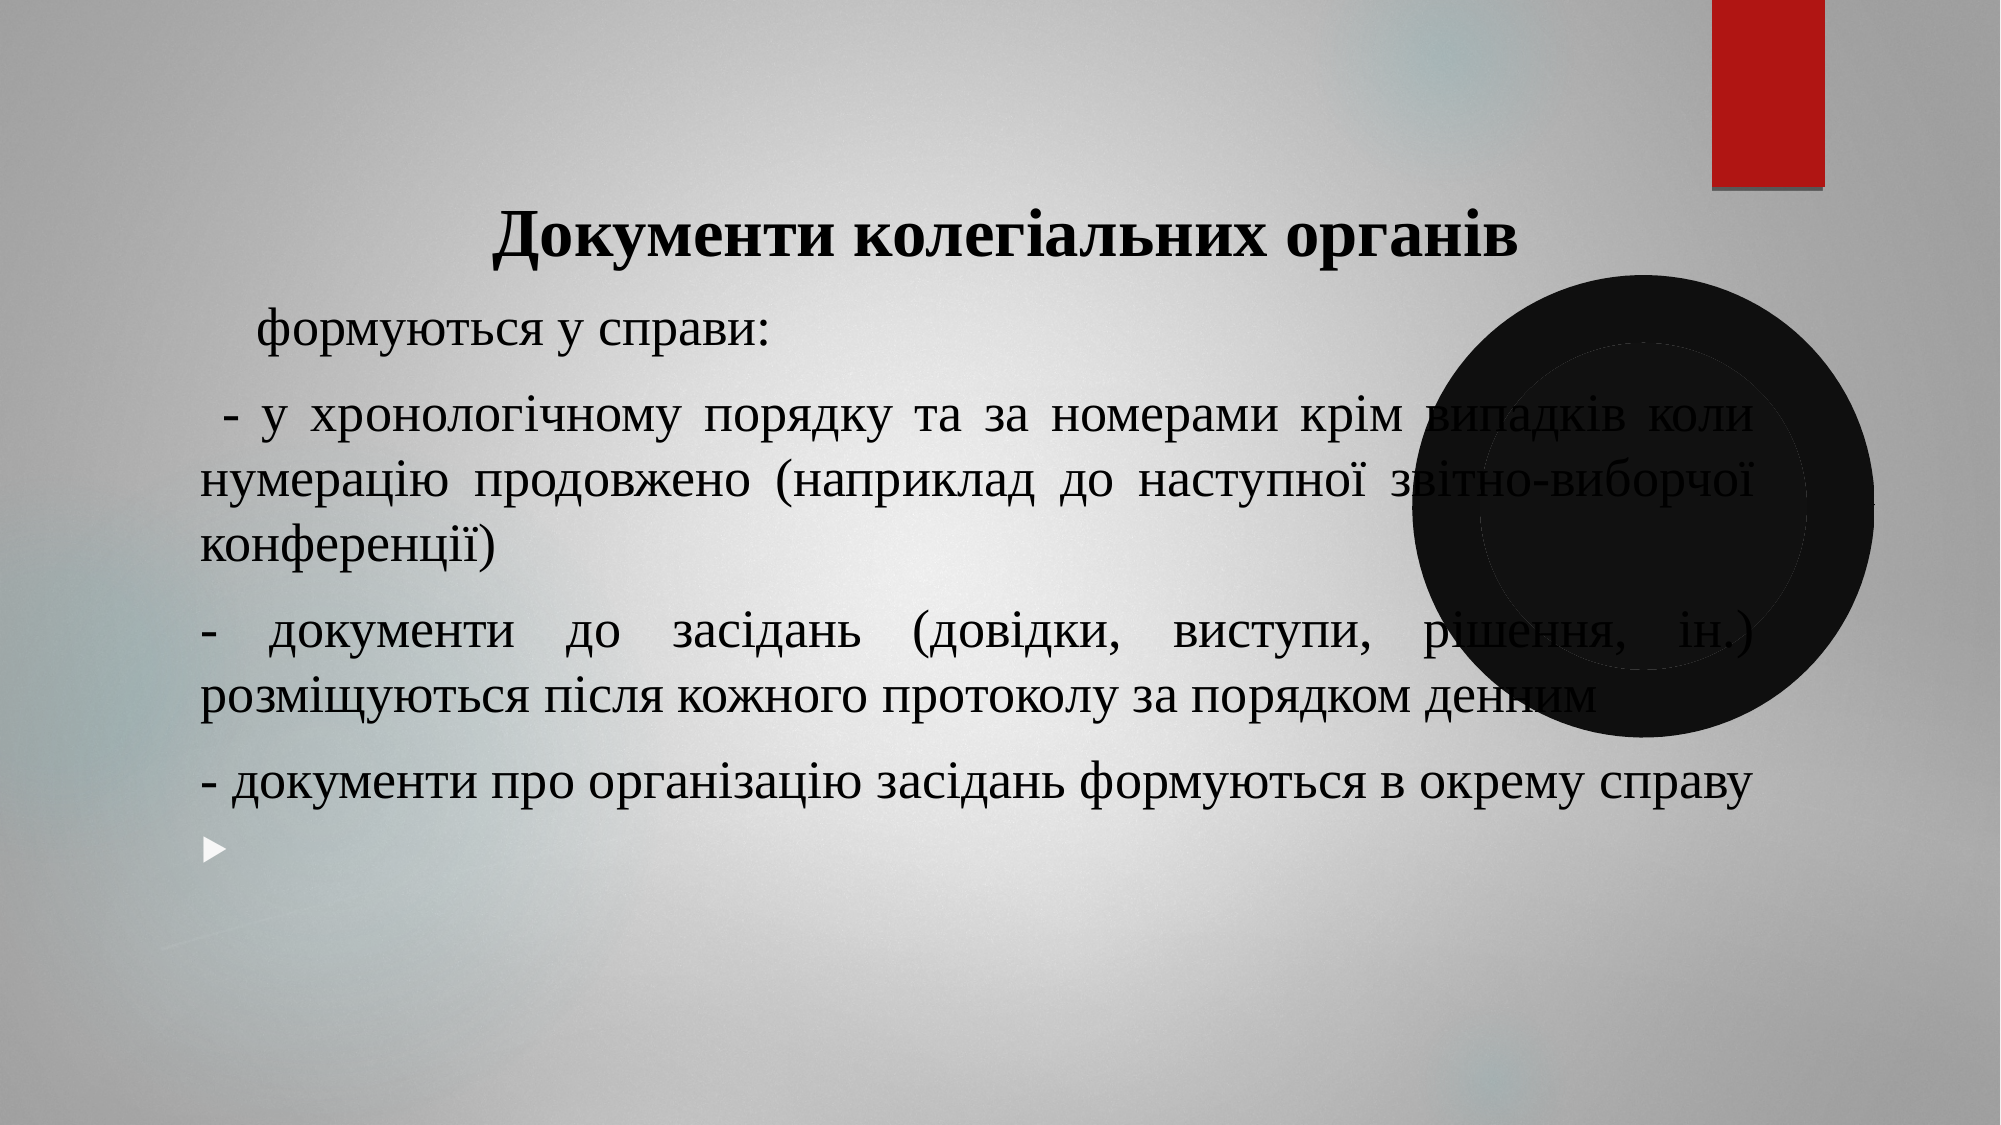

# Документи колегіальних органів
формуються у справи:
 - у хронологічному порядку та за номерами крім випадків коли нумерацію продовжено (наприклад до наступної звітно-виборчої конференції)
- документи до засідань (довідки, виступи, рішення, ін.) розміщуються після кожного протоколу за порядком денним
- документи про організацію засідань формуються в окрему справу